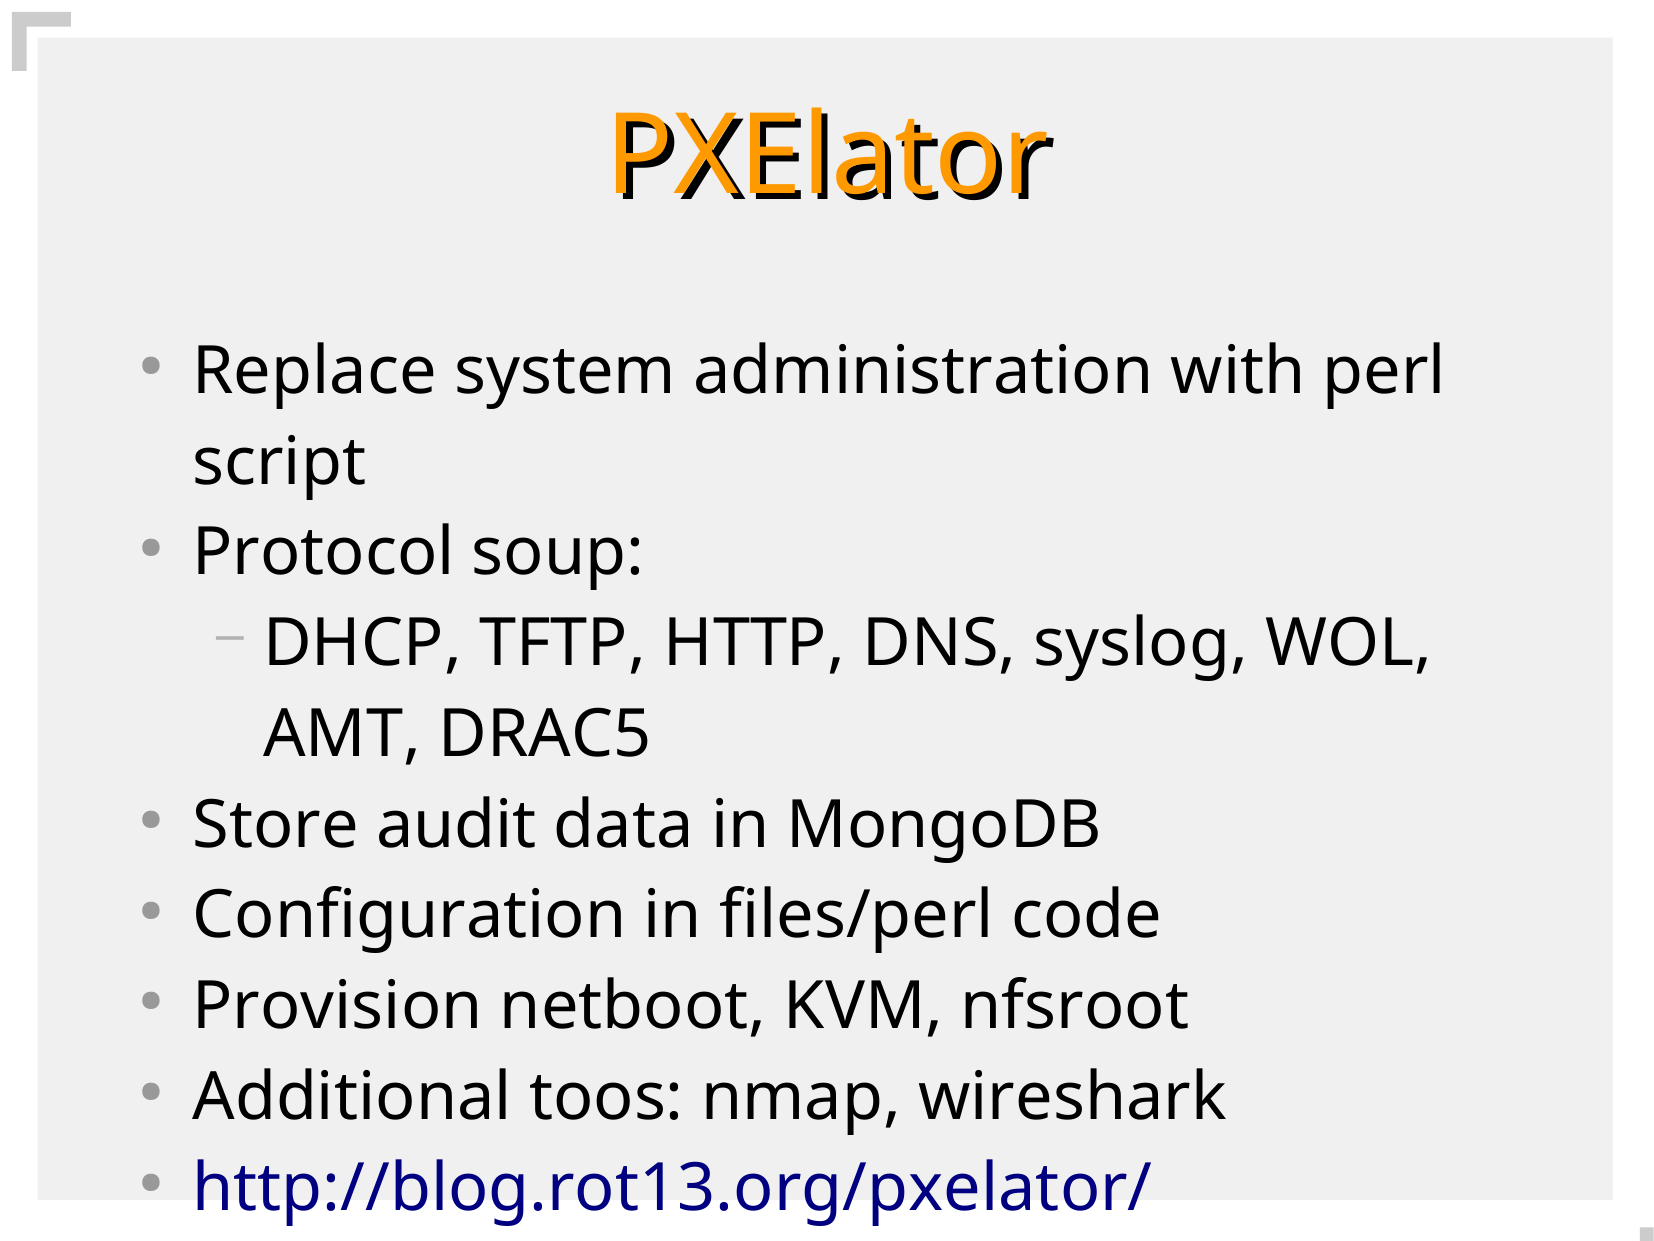

# PXElator
Replace system administration with perl script
Protocol soup:
DHCP, TFTP, HTTP, DNS, syslog, WOL, AMT, DRAC5
Store audit data in MongoDB
Configuration in files/perl code
Provision netboot, KVM, nfsroot
Additional toos: nmap, wireshark
http://blog.rot13.org/pxelator/